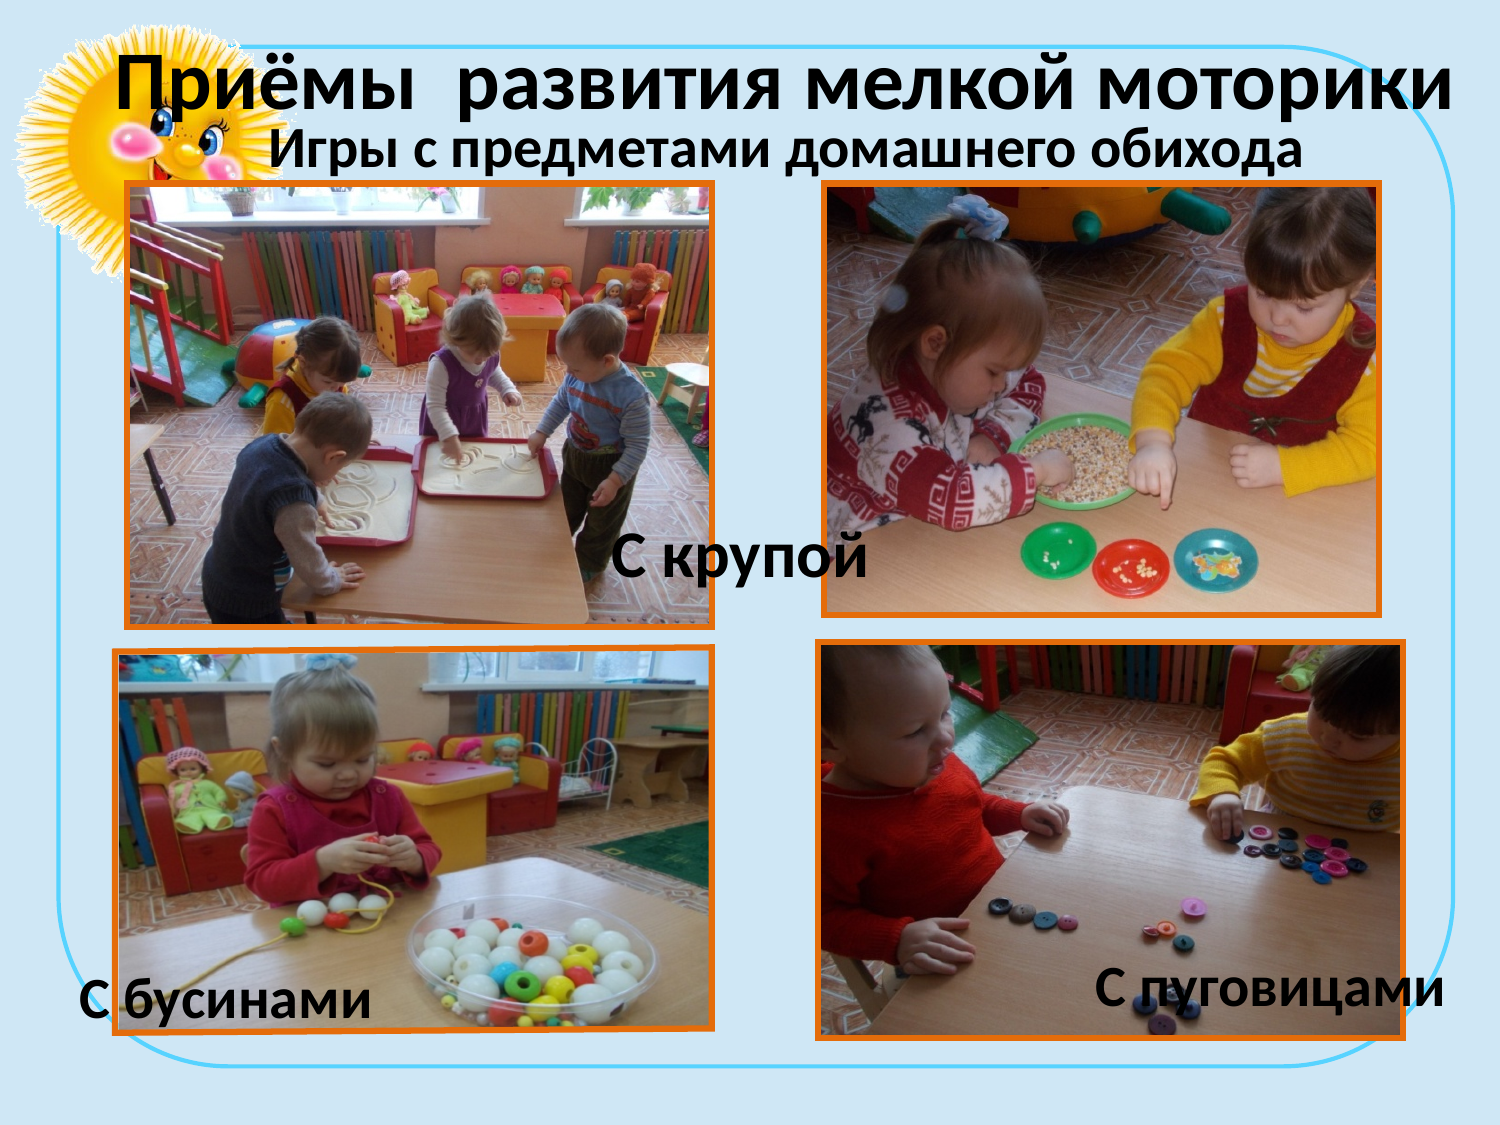

Приёмы развития мелкой моторики
Игры с предметами домашнего обихода
С крупой
С пуговицами
С бусинами